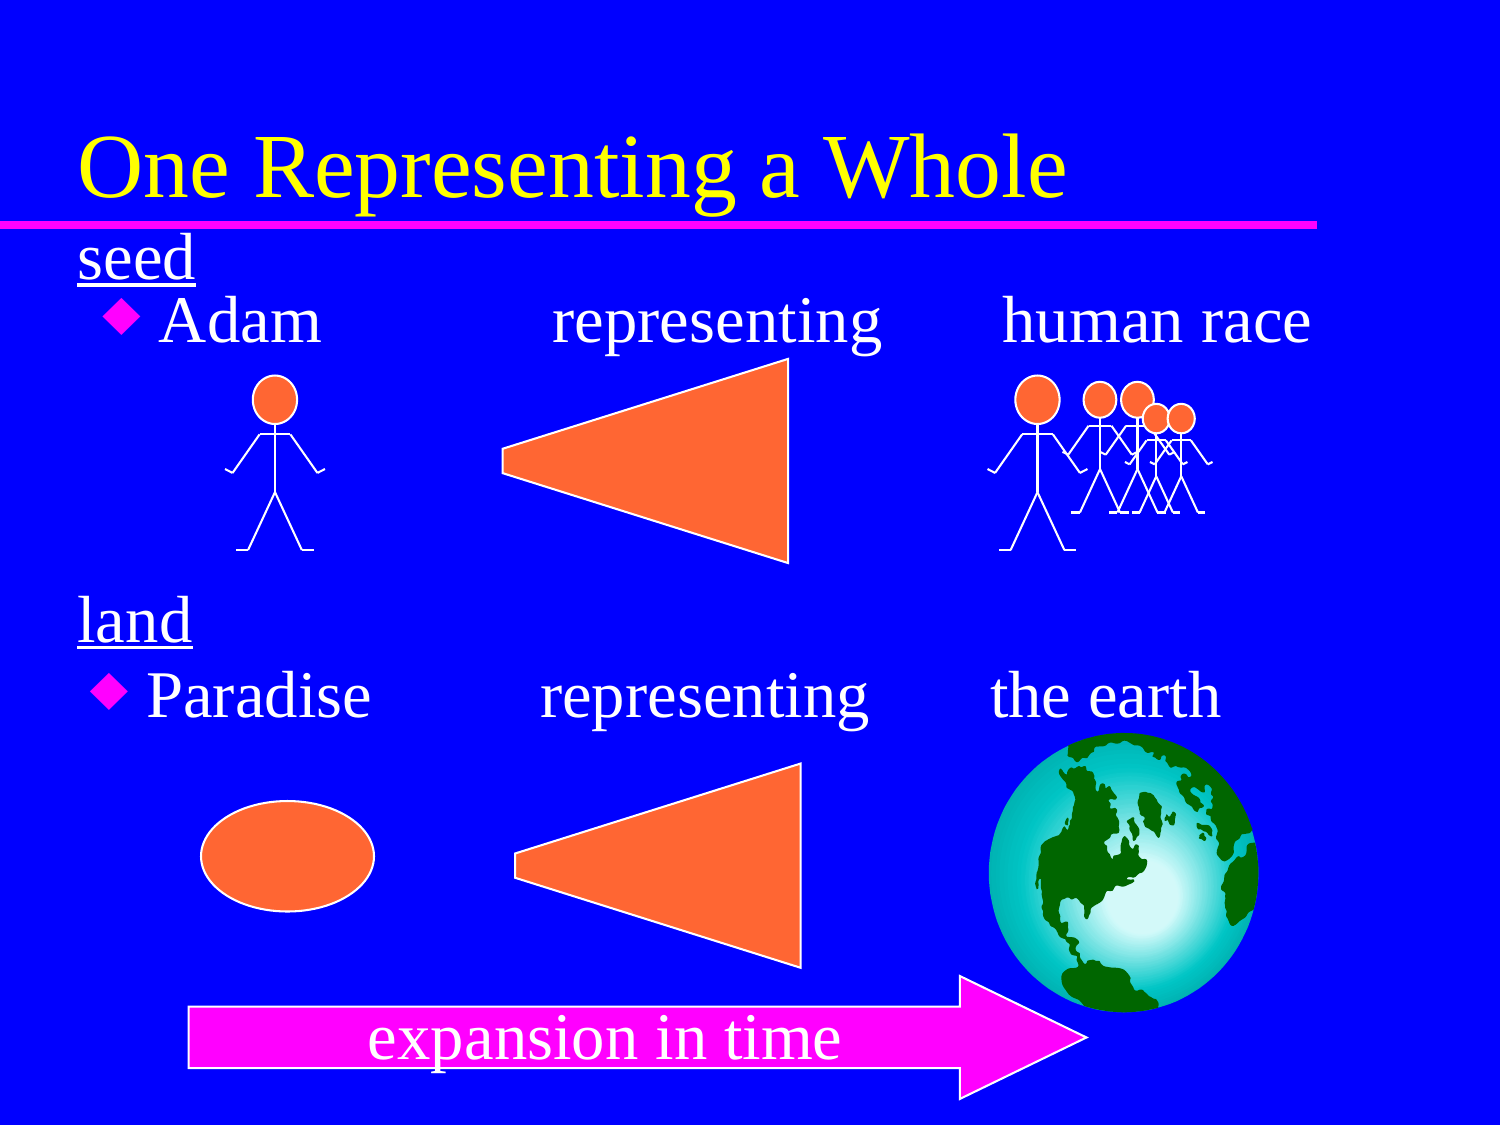

# One Representing a Whole
seed
Adam		representing 	human race
land
Paradise		representing 	the earth
expansion in time